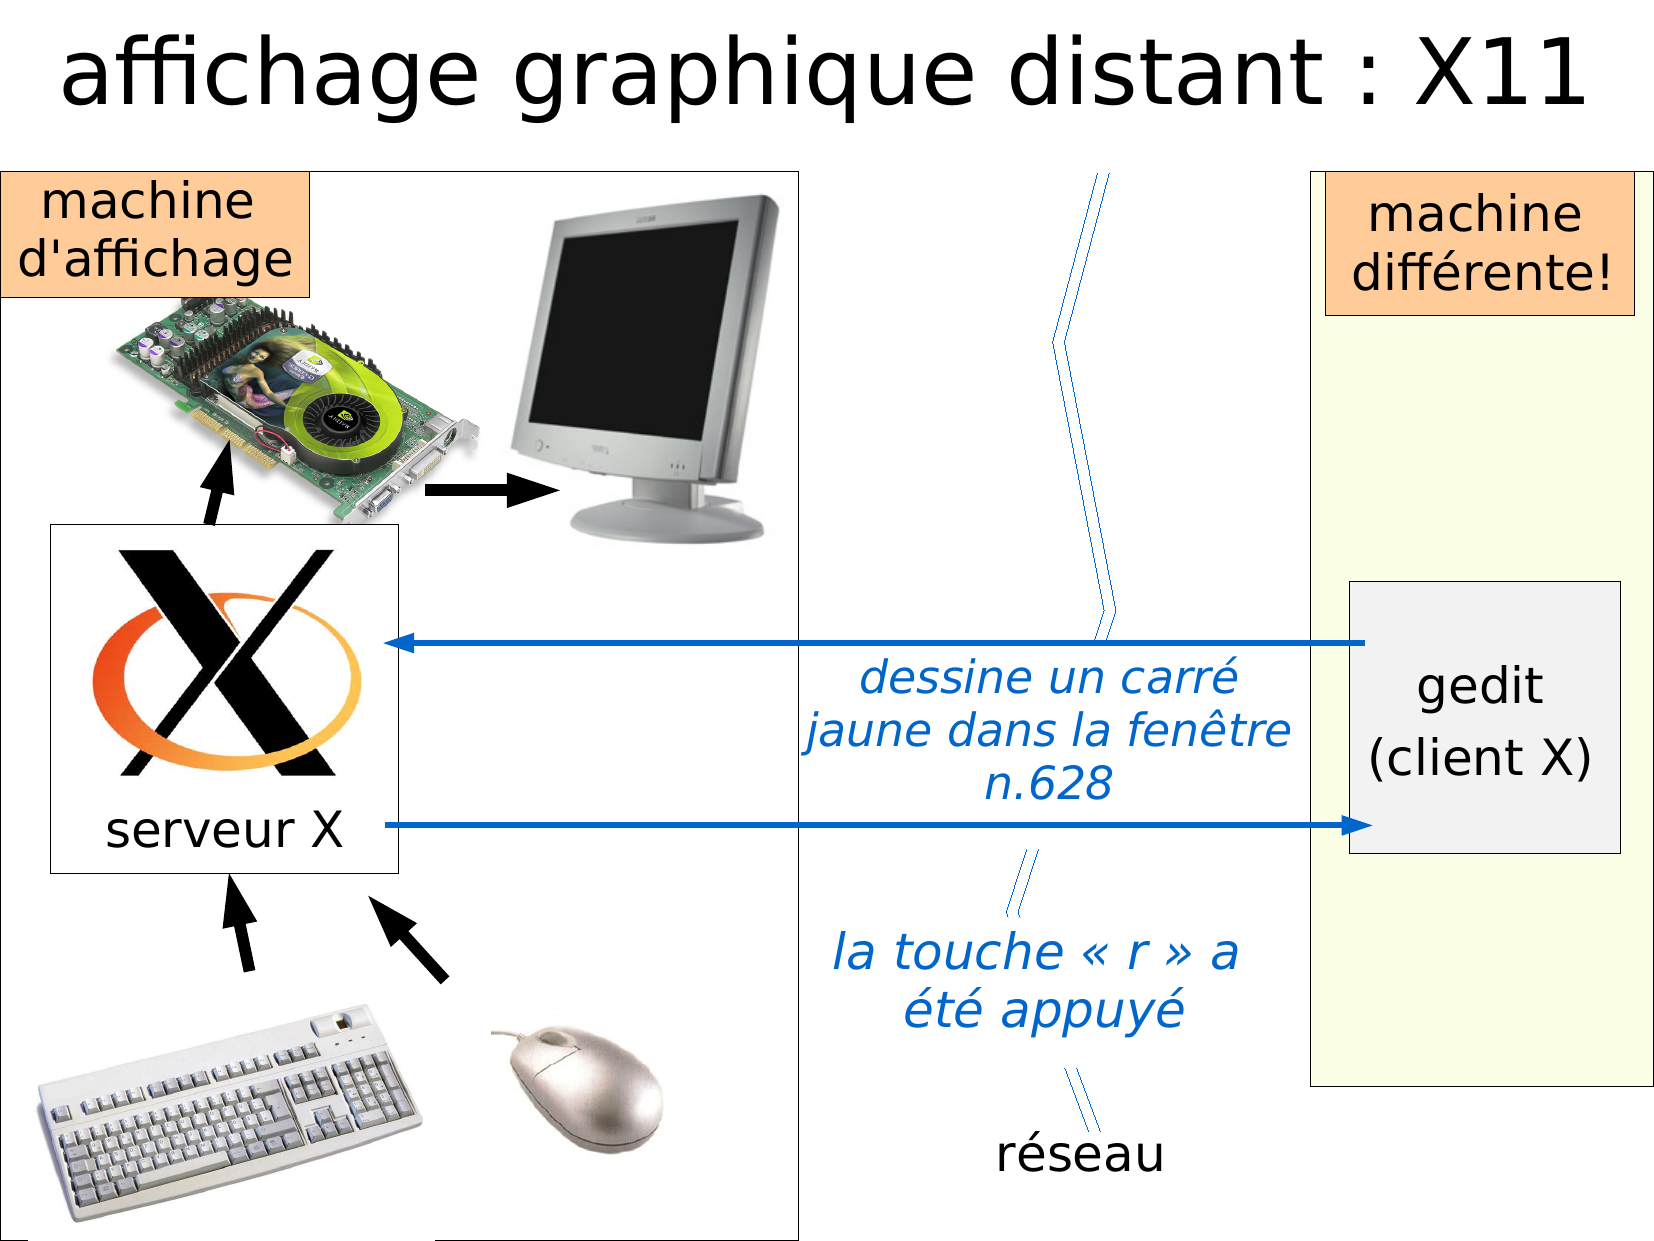

# affichage graphique distant : X11
machine
d'affichage
machine
différente!
dessine un carré
jaune dans la fenêtre
n.628
gedit
(client X)
serveur X
la touche « r » a
été appuyé
réseau